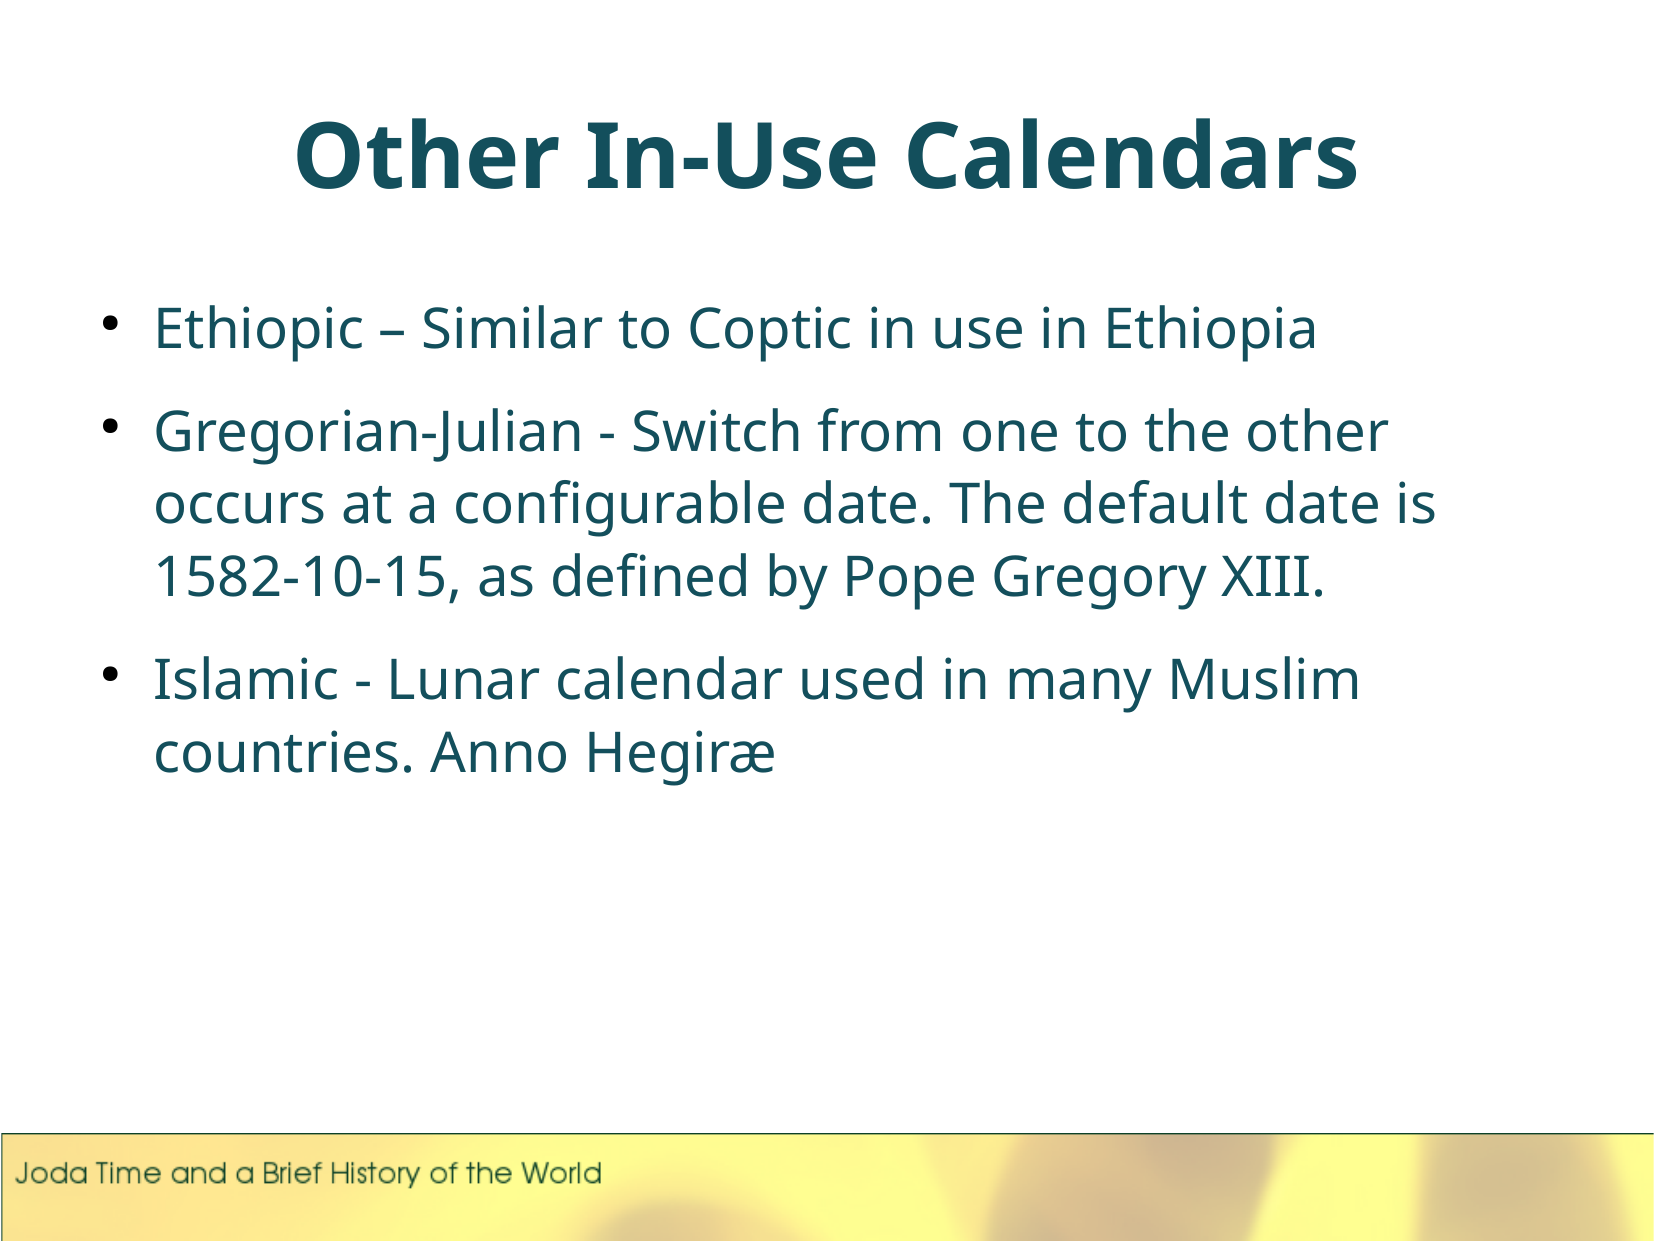

# Other In-Use Calendars
Ethiopic – Similar to Coptic in use in Ethiopia
Gregorian-Julian - Switch from one to the other occurs at a configurable date. The default date is 1582-10-15, as defined by Pope Gregory XIII.
Islamic - Lunar calendar used in many Muslim countries. Anno Hegiræ